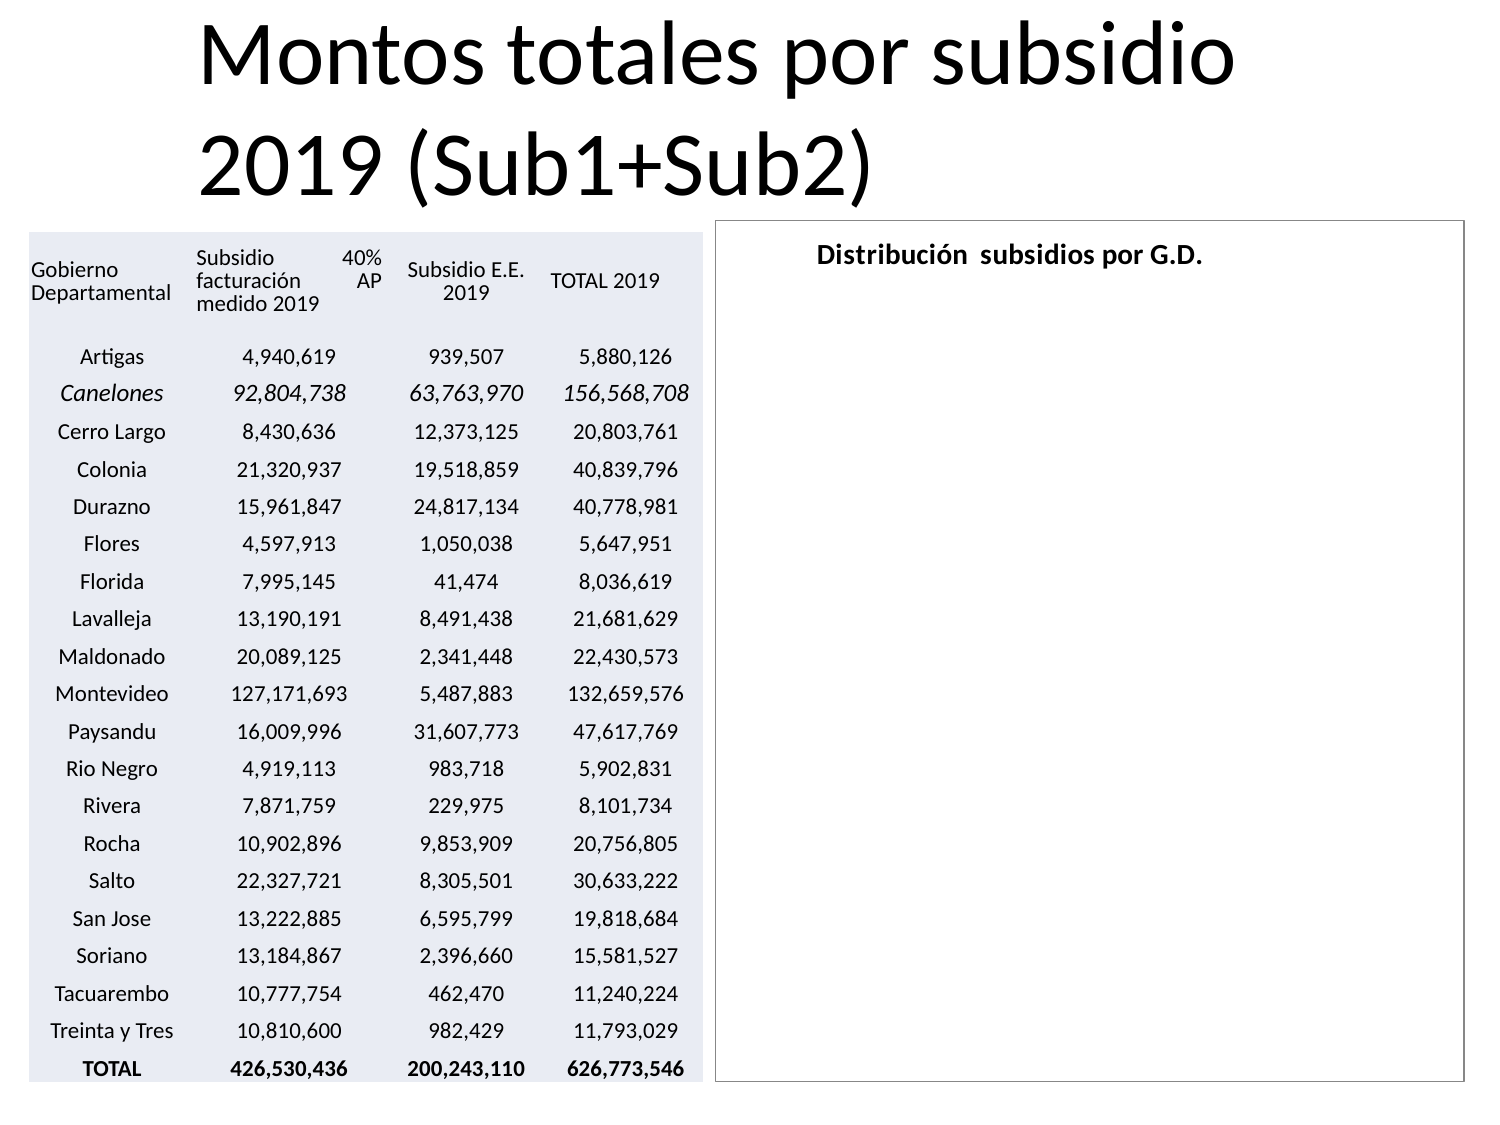

Montos totales por subsidio 2019 (Sub1+Sub2)
[unsupported chart]
| Gobierno Departamental | Subsidio 40% facturación AP medido 2019 | Subsidio E.E. 2019 | TOTAL 2019 |
| --- | --- | --- | --- |
| Artigas | 4,940,619 | 939,507 | 5,880,126 |
| Canelones | 92,804,738 | 63,763,970 | 156,568,708 |
| Cerro Largo | 8,430,636 | 12,373,125 | 20,803,761 |
| Colonia | 21,320,937 | 19,518,859 | 40,839,796 |
| Durazno | 15,961,847 | 24,817,134 | 40,778,981 |
| Flores | 4,597,913 | 1,050,038 | 5,647,951 |
| Florida | 7,995,145 | 41,474 | 8,036,619 |
| Lavalleja | 13,190,191 | 8,491,438 | 21,681,629 |
| Maldonado | 20,089,125 | 2,341,448 | 22,430,573 |
| Montevideo | 127,171,693 | 5,487,883 | 132,659,576 |
| Paysandu | 16,009,996 | 31,607,773 | 47,617,769 |
| Rio Negro | 4,919,113 | 983,718 | 5,902,831 |
| Rivera | 7,871,759 | 229,975 | 8,101,734 |
| Rocha | 10,902,896 | 9,853,909 | 20,756,805 |
| Salto | 22,327,721 | 8,305,501 | 30,633,222 |
| San Jose | 13,222,885 | 6,595,799 | 19,818,684 |
| Soriano | 13,184,867 | 2,396,660 | 15,581,527 |
| Tacuarembo | 10,777,754 | 462,470 | 11,240,224 |
| Treinta y Tres | 10,810,600 | 982,429 | 11,793,029 |
| TOTAL | 426,530,436 | 200,243,110 | 626,773,546 |